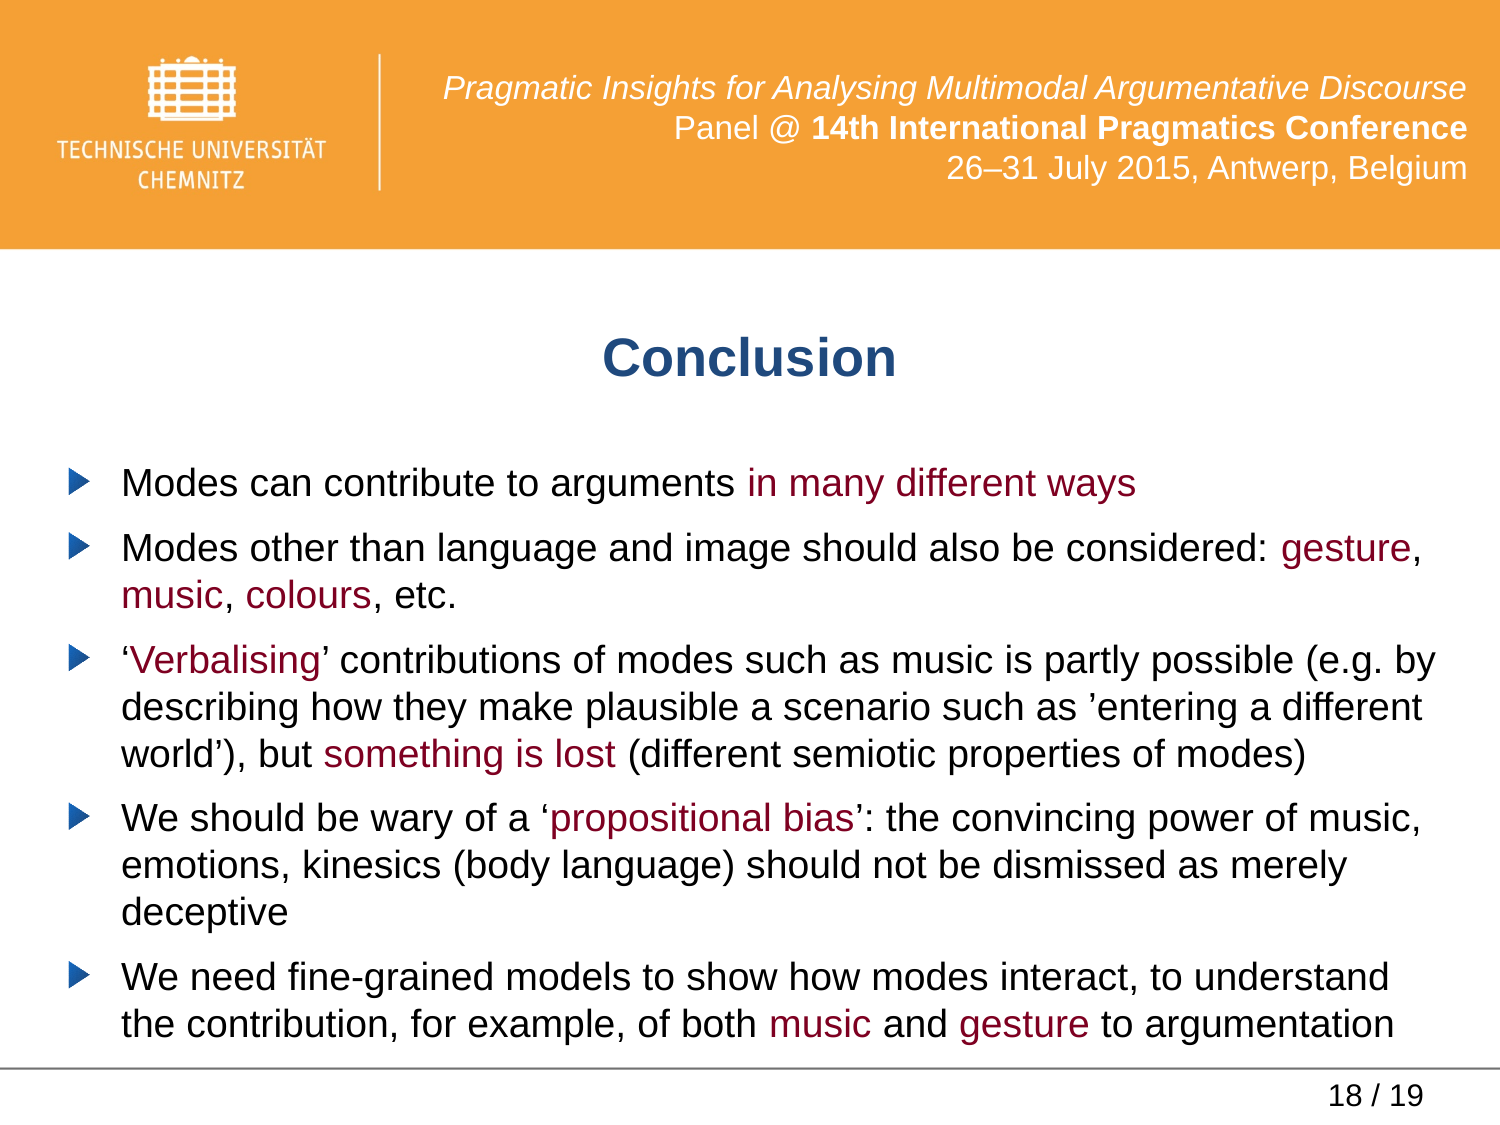

#
Pragmatic Insights for Analysing Multimodal Argumentative Discourse
Panel @ 14th International Pragmatics Conference
26–31 July 2015, Antwerp, Belgium
Conclusion
Modes can contribute to arguments in many different ways
Modes other than language and image should also be considered: gesture, music, colours, etc.
‘Verbalising’ contributions of modes such as music is partly possible (e.g. by describing how they make plausible a scenario such as ’entering a different world’), but something is lost (different semiotic properties of modes)
We should be wary of a ‘propositional bias’: the convincing power of music, emotions, kinesics (body language) should not be dismissed as merely deceptive
We need fine-grained models to show how modes interact, to understand the contribution, for example, of both music and gesture to argumentation